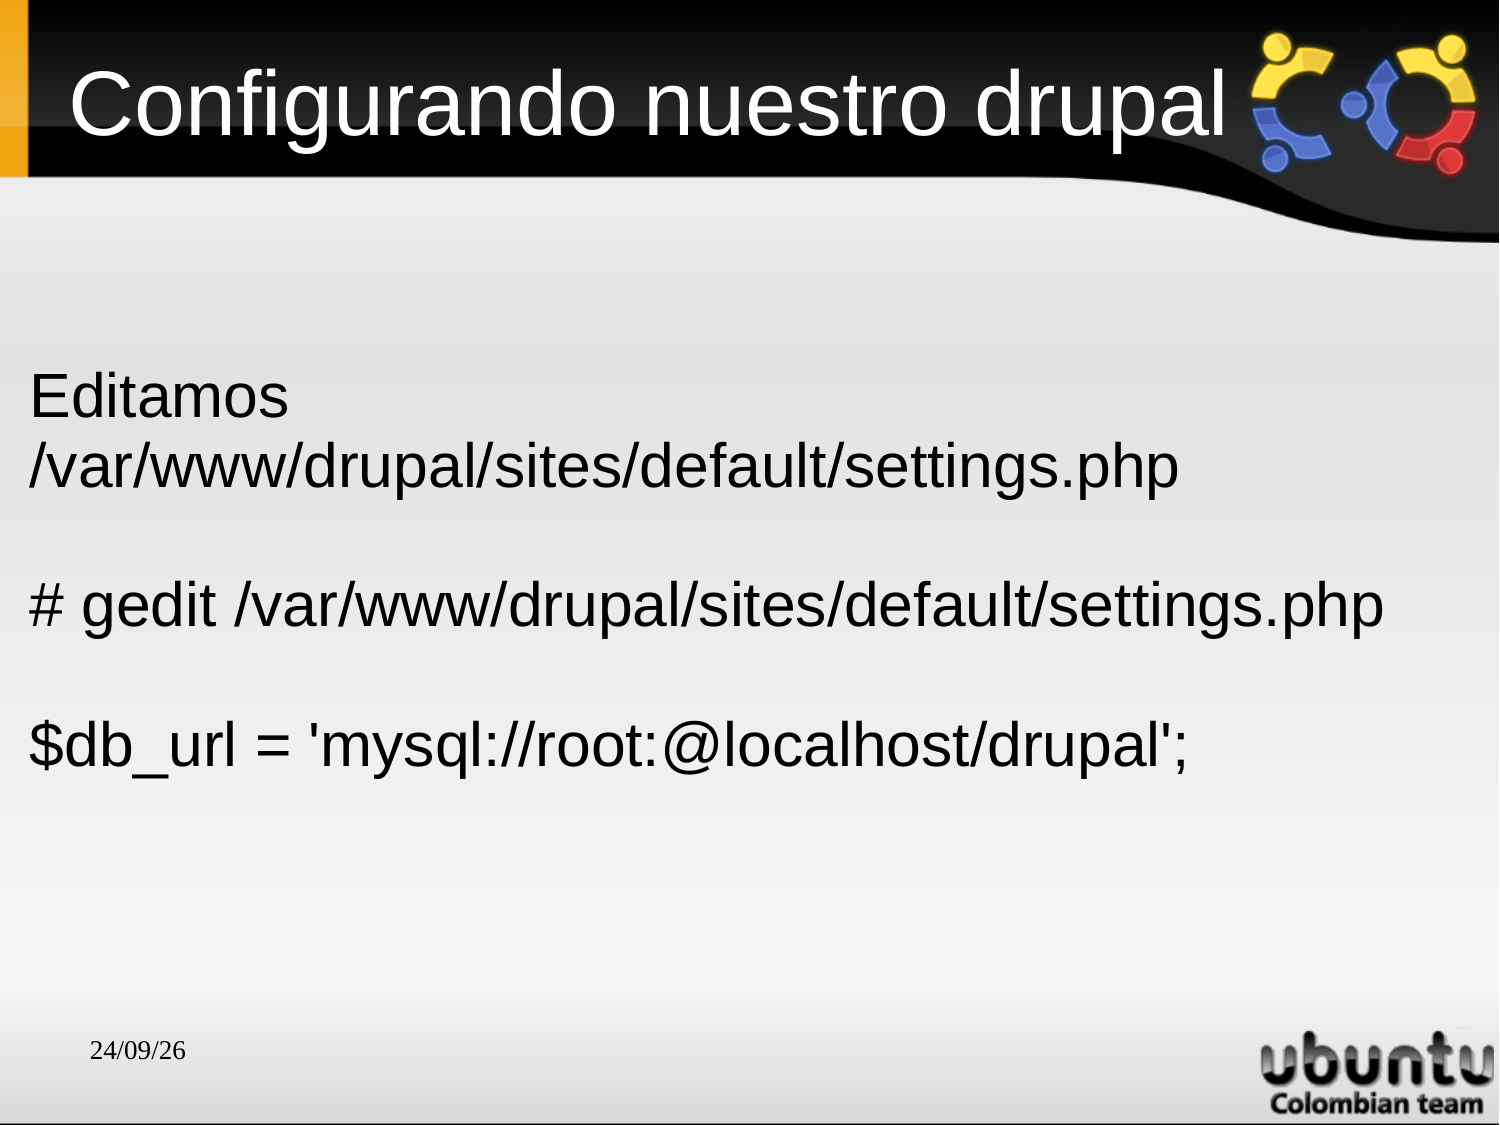

Configurando nuestro drupal
# Editamos /var/www/drupal/sites/default/settings.php # gedit /var/www/drupal/sites/default/settings.php $db_url = 'mysql://root:@localhost/drupal';